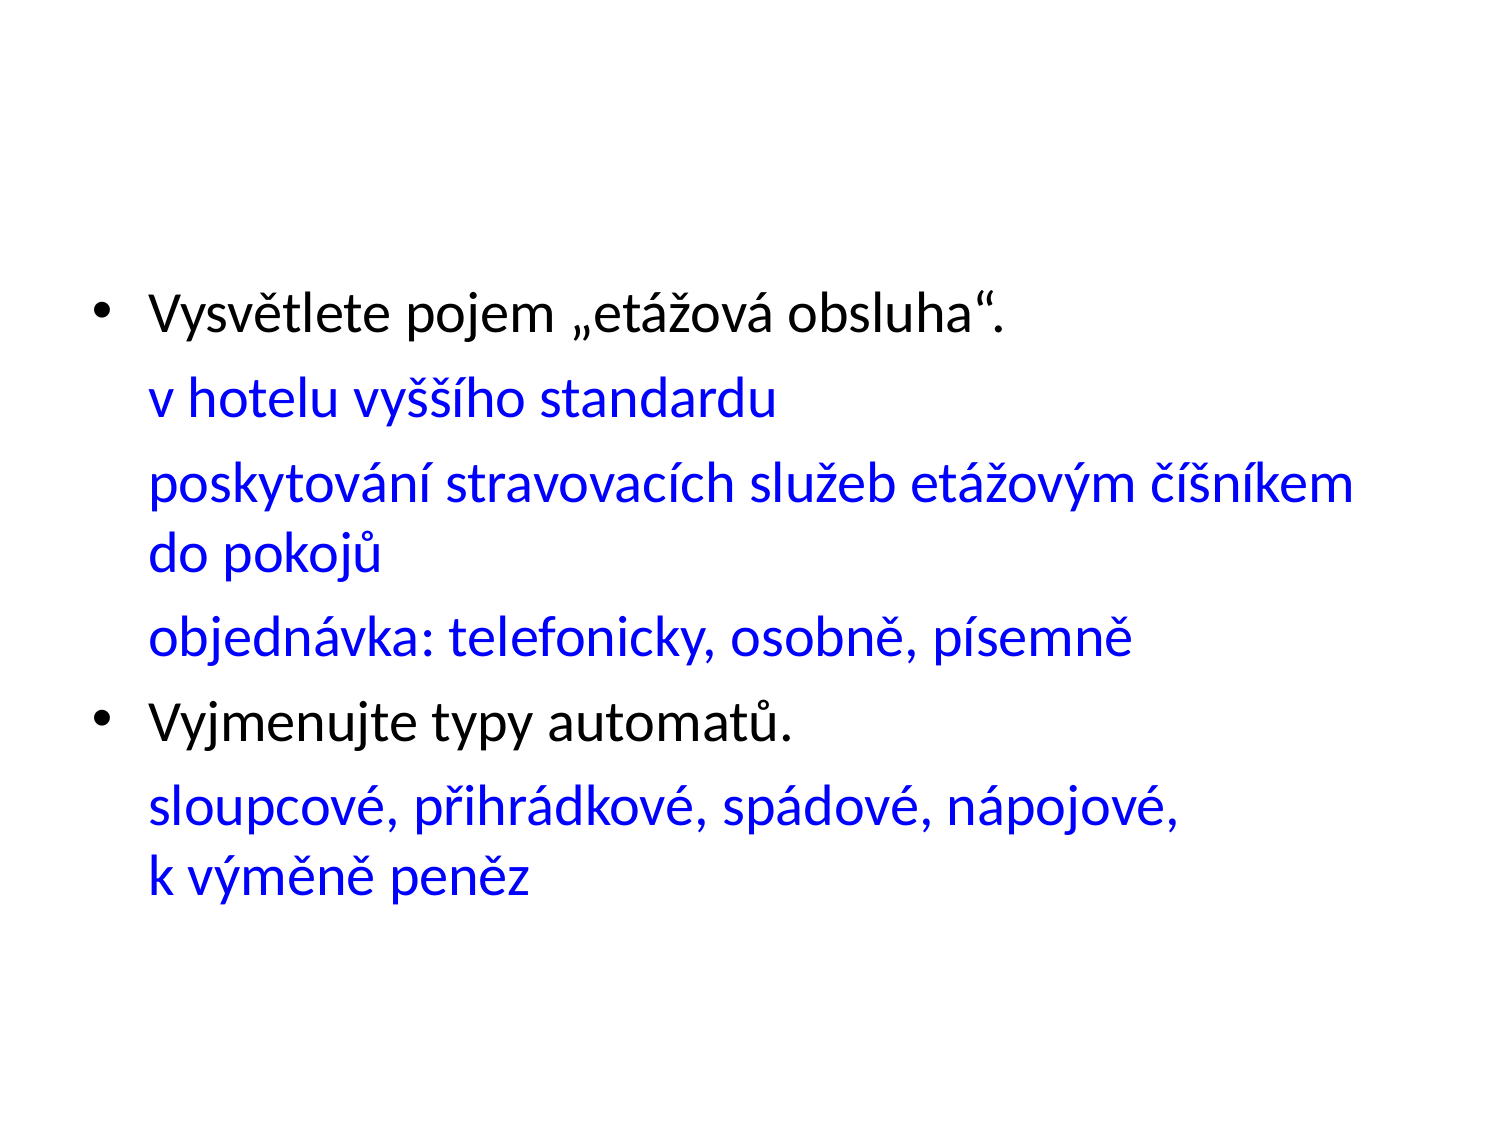

# Vysvětlete pojem „etážová obsluha“.
	v hotelu vyššího standardu
	poskytování stravovacích služeb etážovým číšníkem do pokojů
	objednávka: telefonicky, osobně, písemně
Vyjmenujte typy automatů.
	sloupcové, přihrádkové, spádové, nápojové,
k výměně peněz